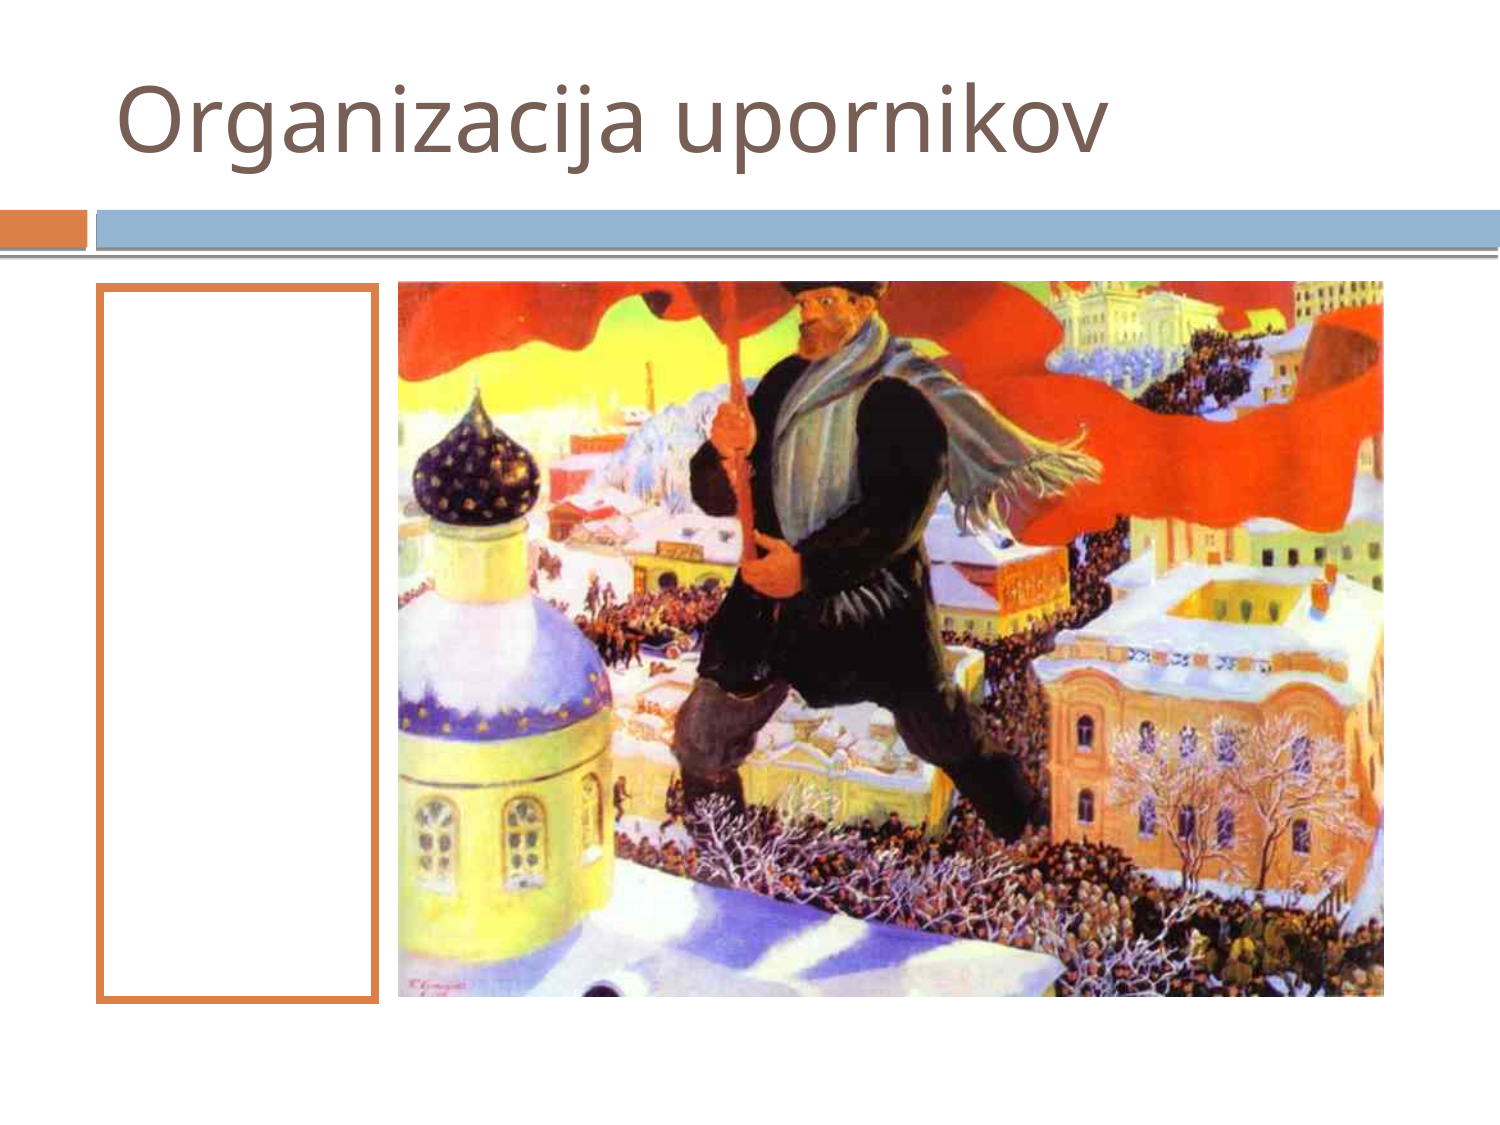

# Organizacija upornikov
Sovjet (delavsko predstavništvo)
Pripadniki obeh kril socialdemokratske stranke,
zmernega (menjševiki),
revolucionarnega (boljševiki),
manjših sredinskih strank (socialni revlucionarji).